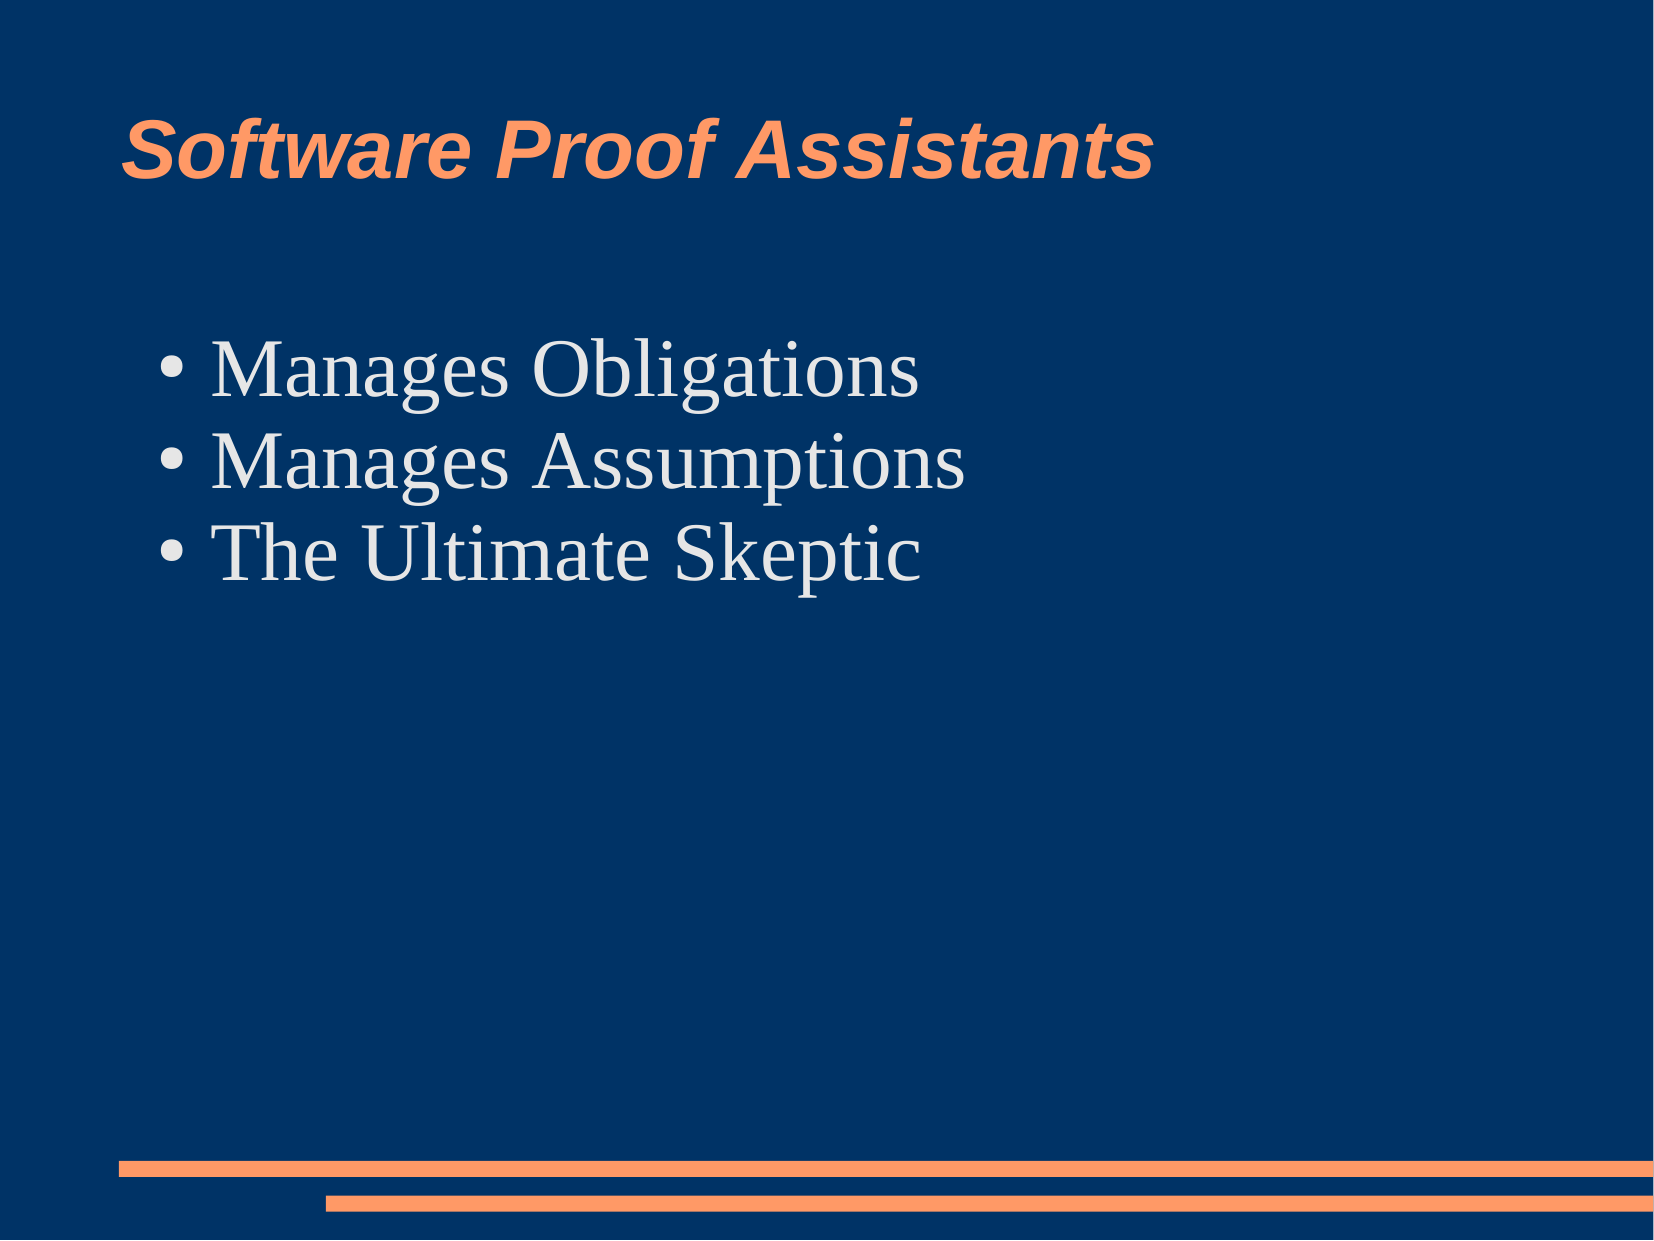

# Software Proof Assistants
Manages Obligations
Manages Assumptions
The Ultimate Skeptic